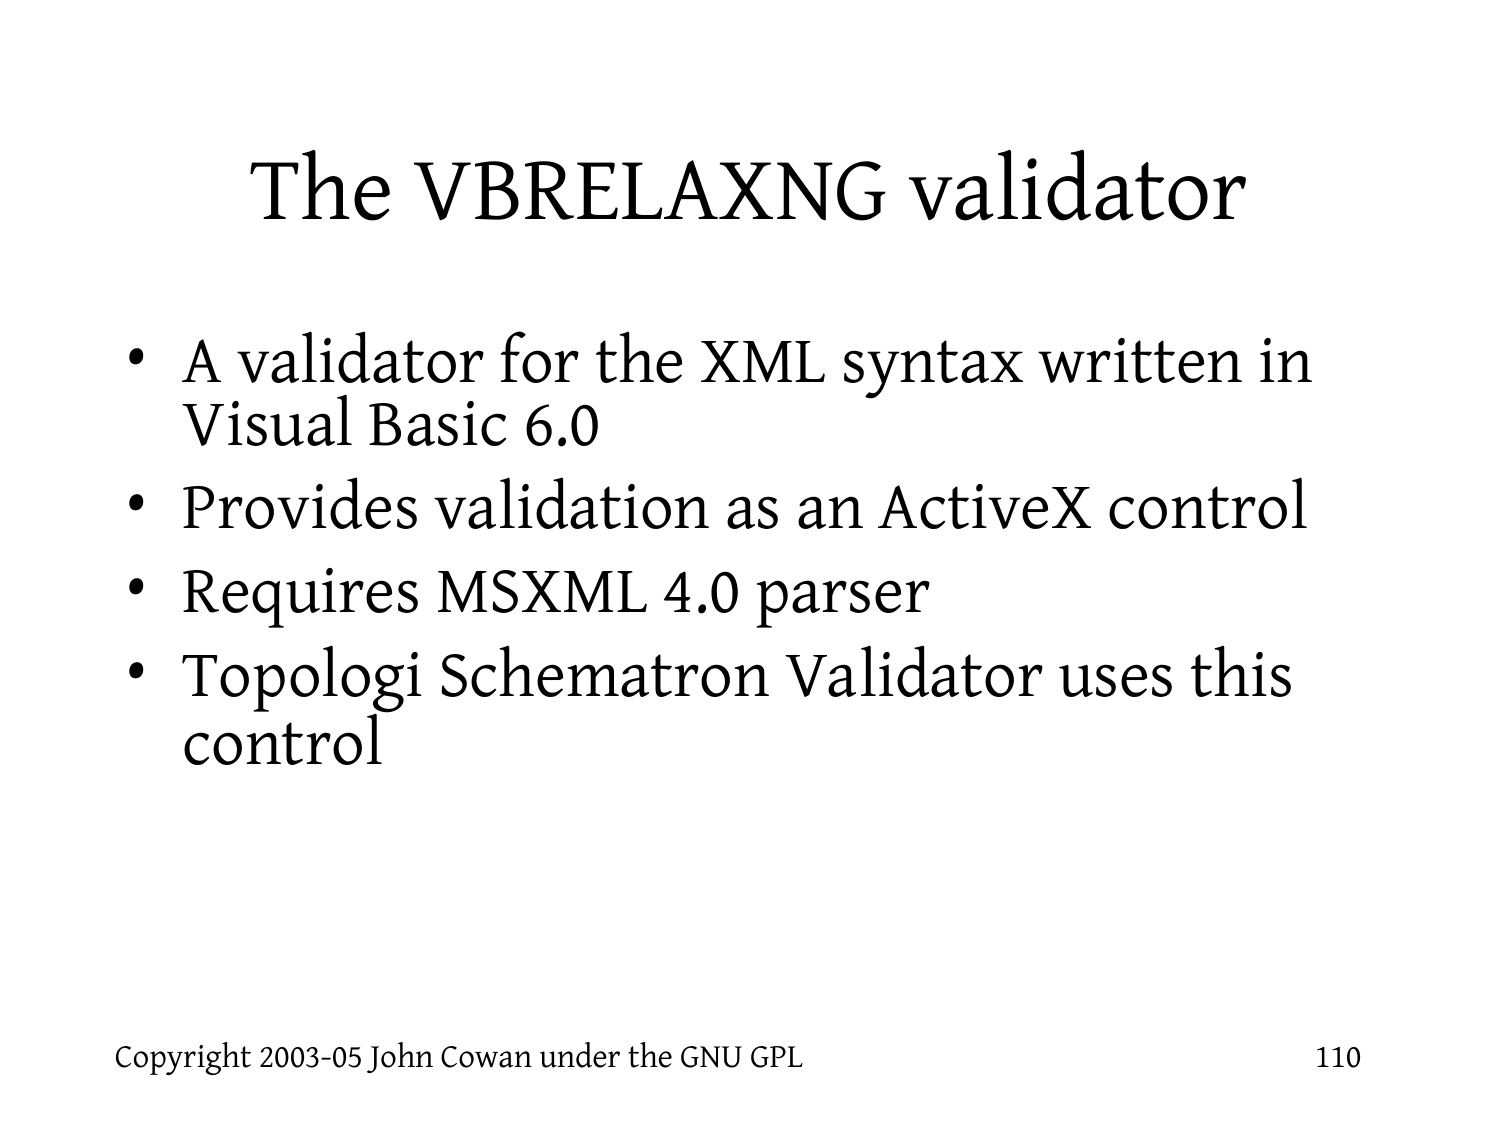

# The VBRELAXNG validator
A validator for the XML syntax written in Visual Basic 6.0
Provides validation as an ActiveX control
Requires MSXML 4.0 parser
Topologi Schematron Validator uses this control